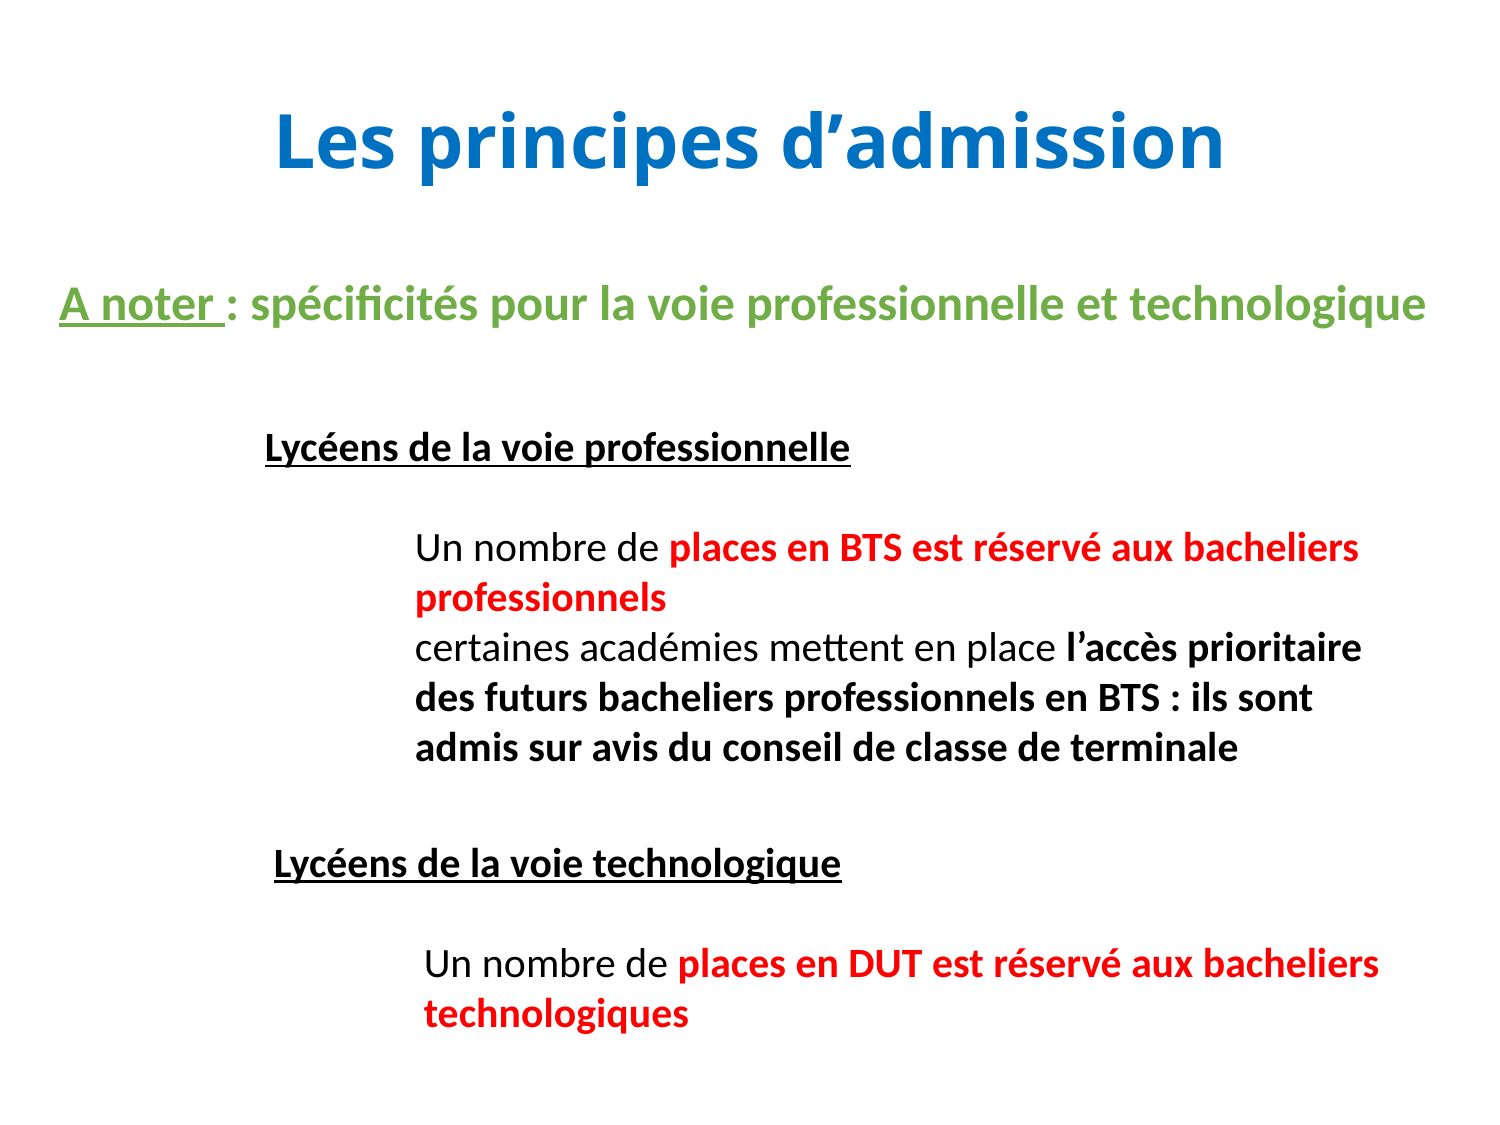

# Les principes d’admission
A noter : spécificités pour la voie professionnelle et technologique
Lycéens de la voie professionnelle
Un nombre de places en BTS est réservé aux bacheliers professionnels
certaines académies mettent en place l’accès prioritaire des futurs bacheliers professionnels en BTS : ils sont admis sur avis du conseil de classe de terminale
Lycéens de la voie technologique
Un nombre de places en DUT est réservé aux bacheliers technologiques